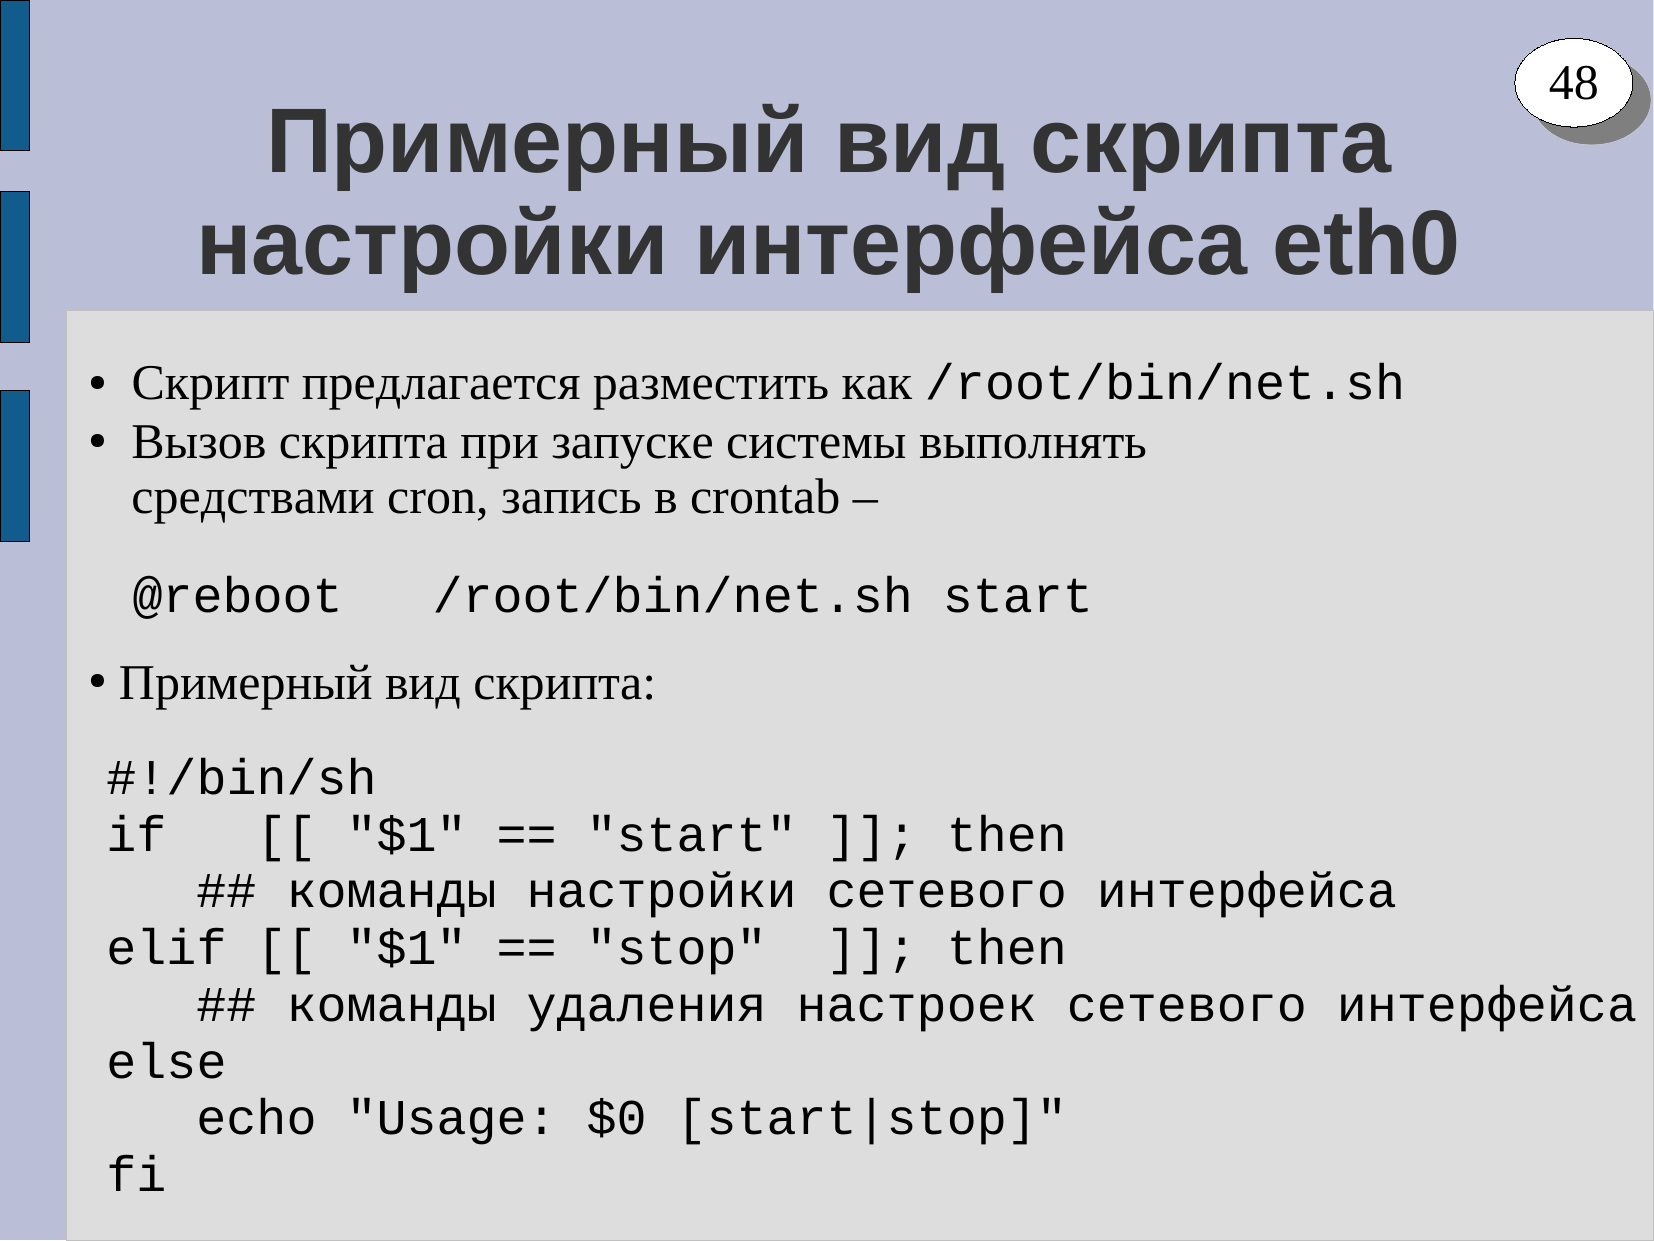

48
# Примерный вид скрипта настройки интерфейса eth0
 Скрипт предлагается разместить как /root/bin/net.sh
 Вызов скрипта при запуске системы выполнять
 средствами cron, запись в crontab –
 @reboot /root/bin/net.sh start
 Примерный вид скрипта:
#!/bin/sh
if [[ "$1" == "start" ]]; then
 ## команды настройки сетевого интерфейса
elif [[ "$1" == "stop" ]]; then
 ## команды удаления настроек сетевого интерфейса
else
 echo "Usage: $0 [start|stop]"
fi